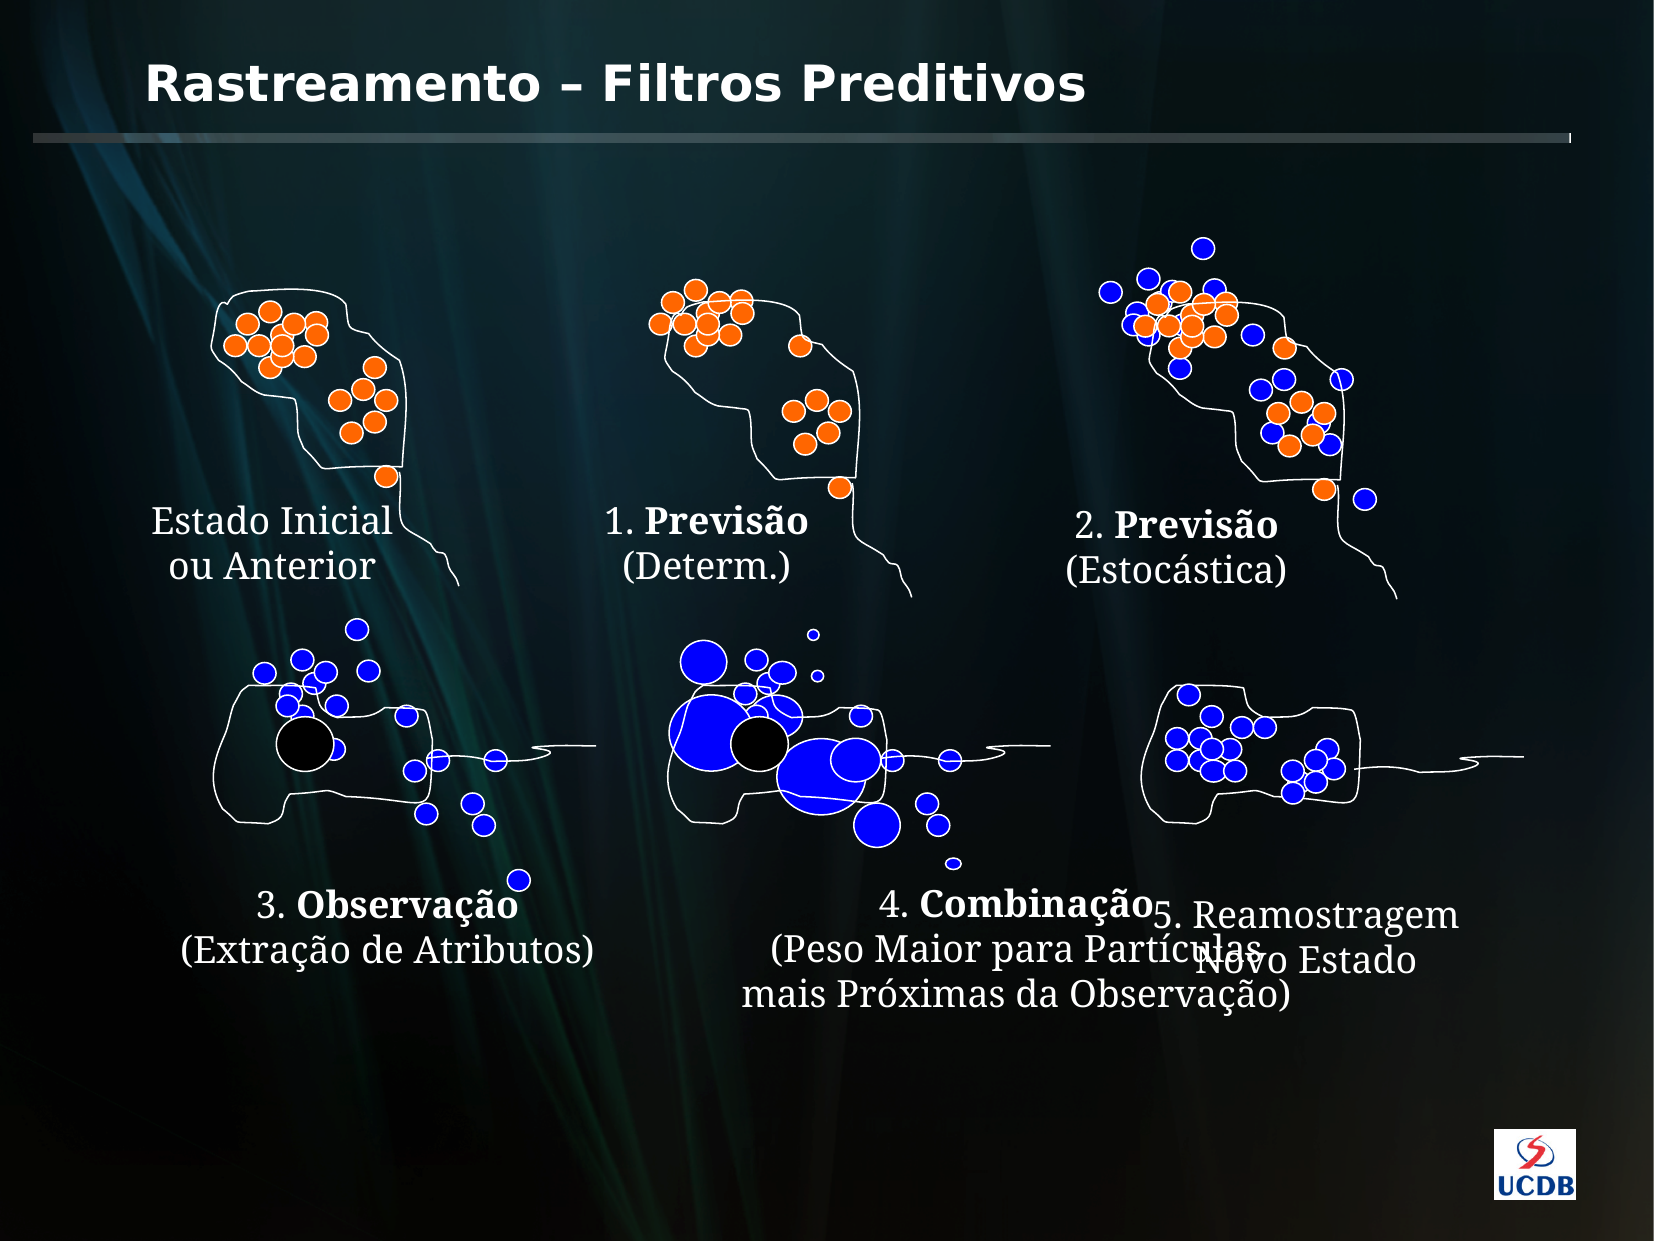

Rastreamento – Filtros Preditivos
Estado Inicial
ou Anterior
1. Previsão
(Determ.)‏
2. Previsão
(Estocástica)‏
3. Observação
(Extração de Atributos)‏
5. Reamostragem
Novo Estado
4. Combinação
(Peso Maior para Partículas
mais Próximas da Observação)‏